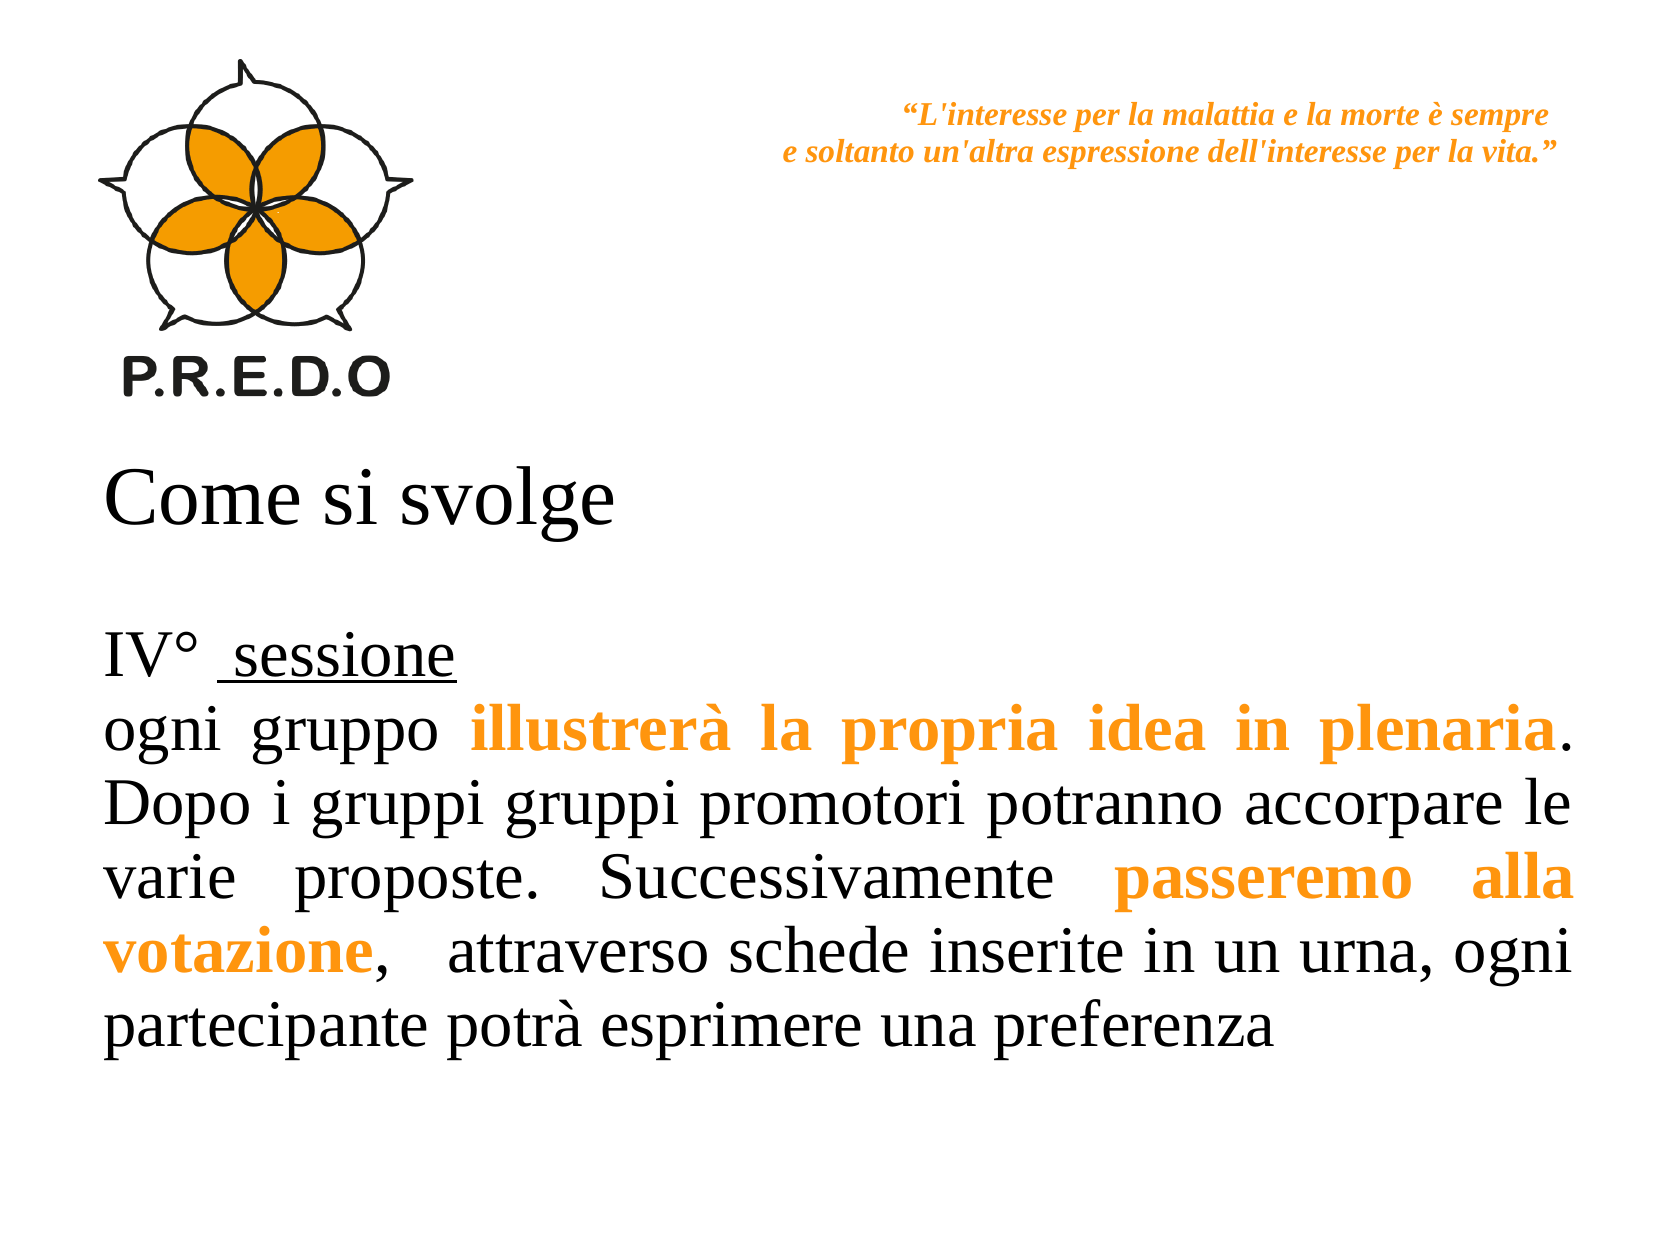

“L'interesse per la malattia e la morte è sempre
e soltanto un'altra espressione dell'interesse per la vita.”
Come si svolge
IV° sessione
ogni gruppo illustrerà la propria idea in plenaria. Dopo i gruppi gruppi promotori potranno accorpare le varie proposte. Successivamente passeremo alla votazione, attraverso schede inserite in un urna, ogni partecipante potrà esprimere una preferenza